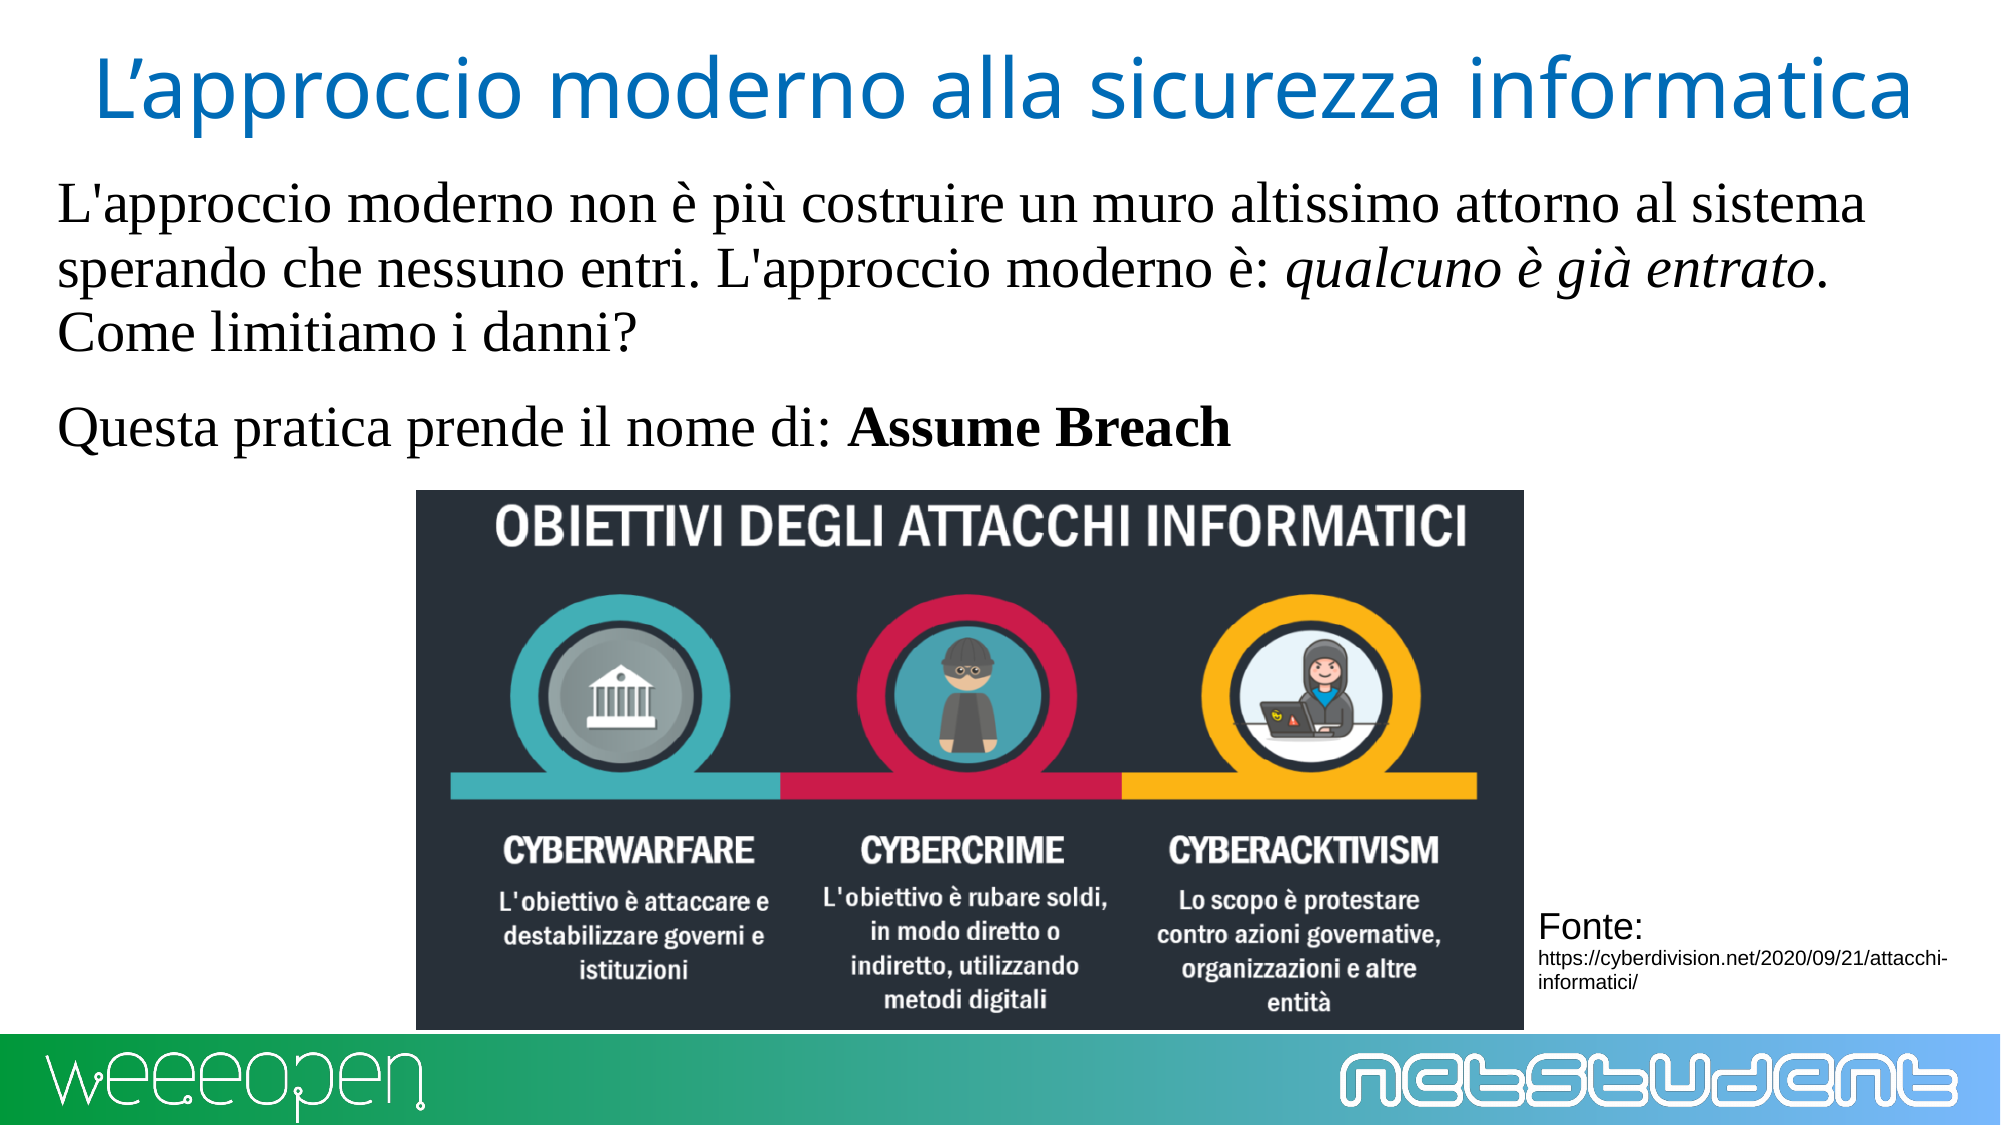

# L’approccio moderno alla sicurezza informatica
L'approccio moderno non è più costruire un muro altissimo attorno al sistema sperando che nessuno entri. L'approccio moderno è: qualcuno è già entrato. Come limitiamo i danni?
Questa pratica prende il nome di: Assume Breach
Fonte: https://cyberdivision.net/2020/09/21/attacchi-informatici/